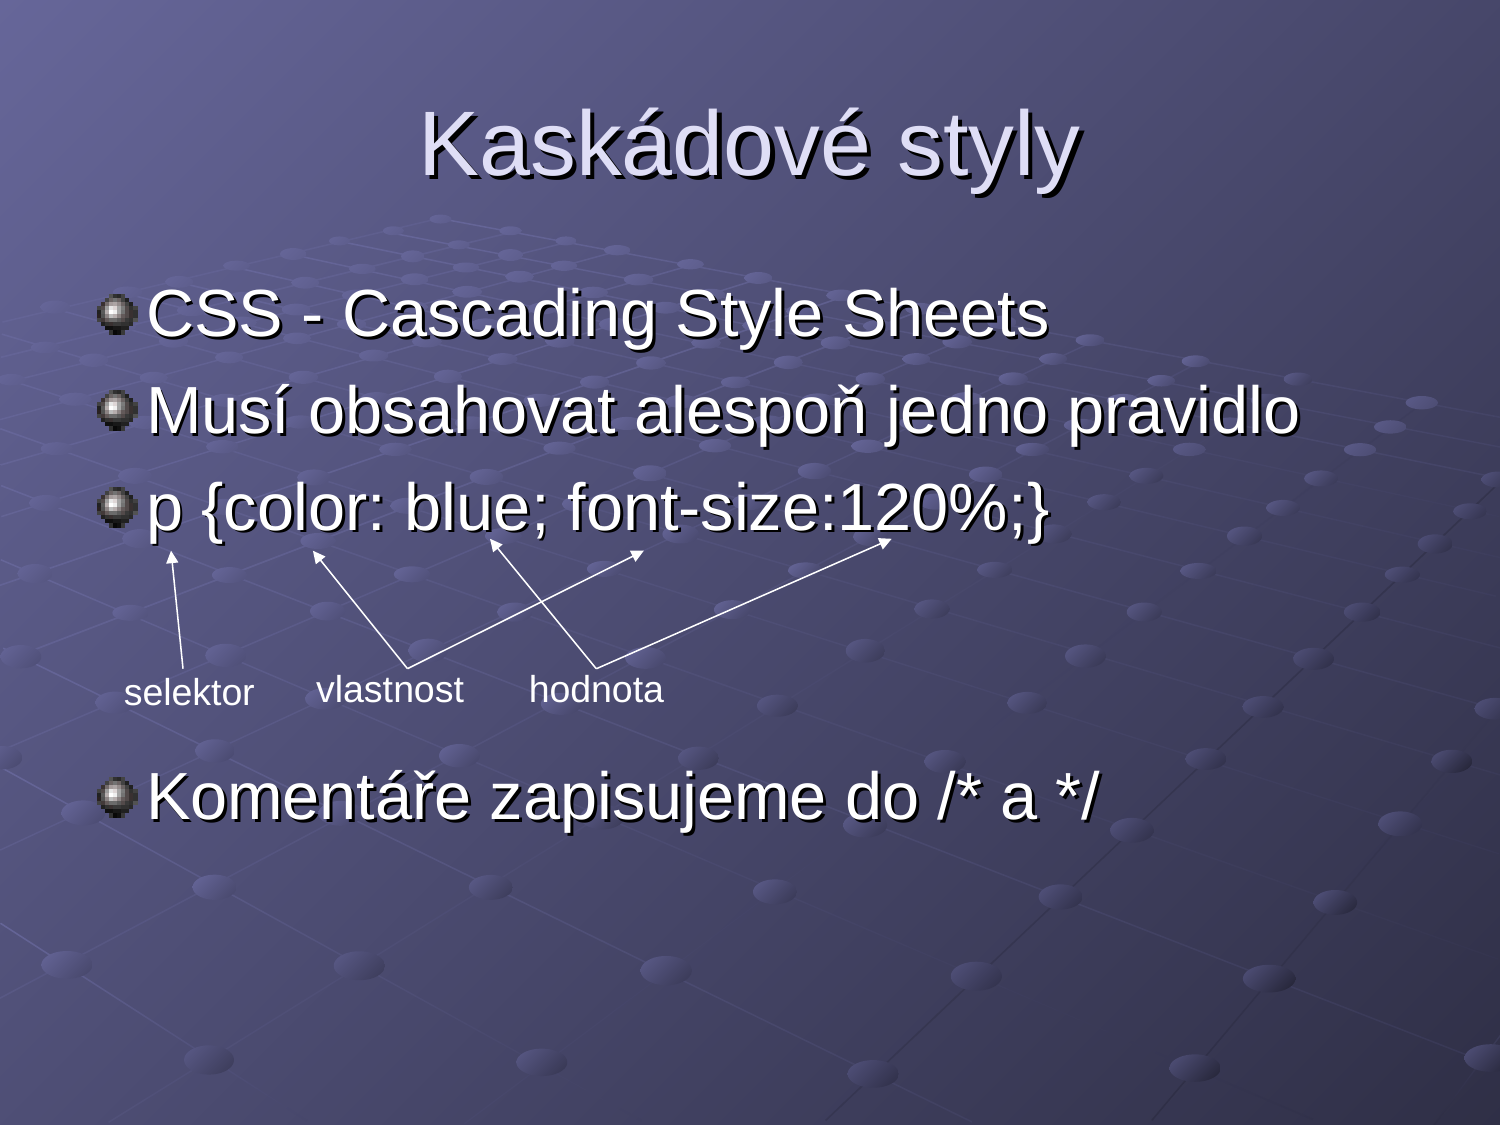

# Kaskádové styly
CSS - Cascading Style Sheets
Musí obsahovat alespoň jedno pravidlo
p {color: blue; font-size:120%;}
Komentáře zapisujeme do /* a */
vlastnost
hodnota
selektor